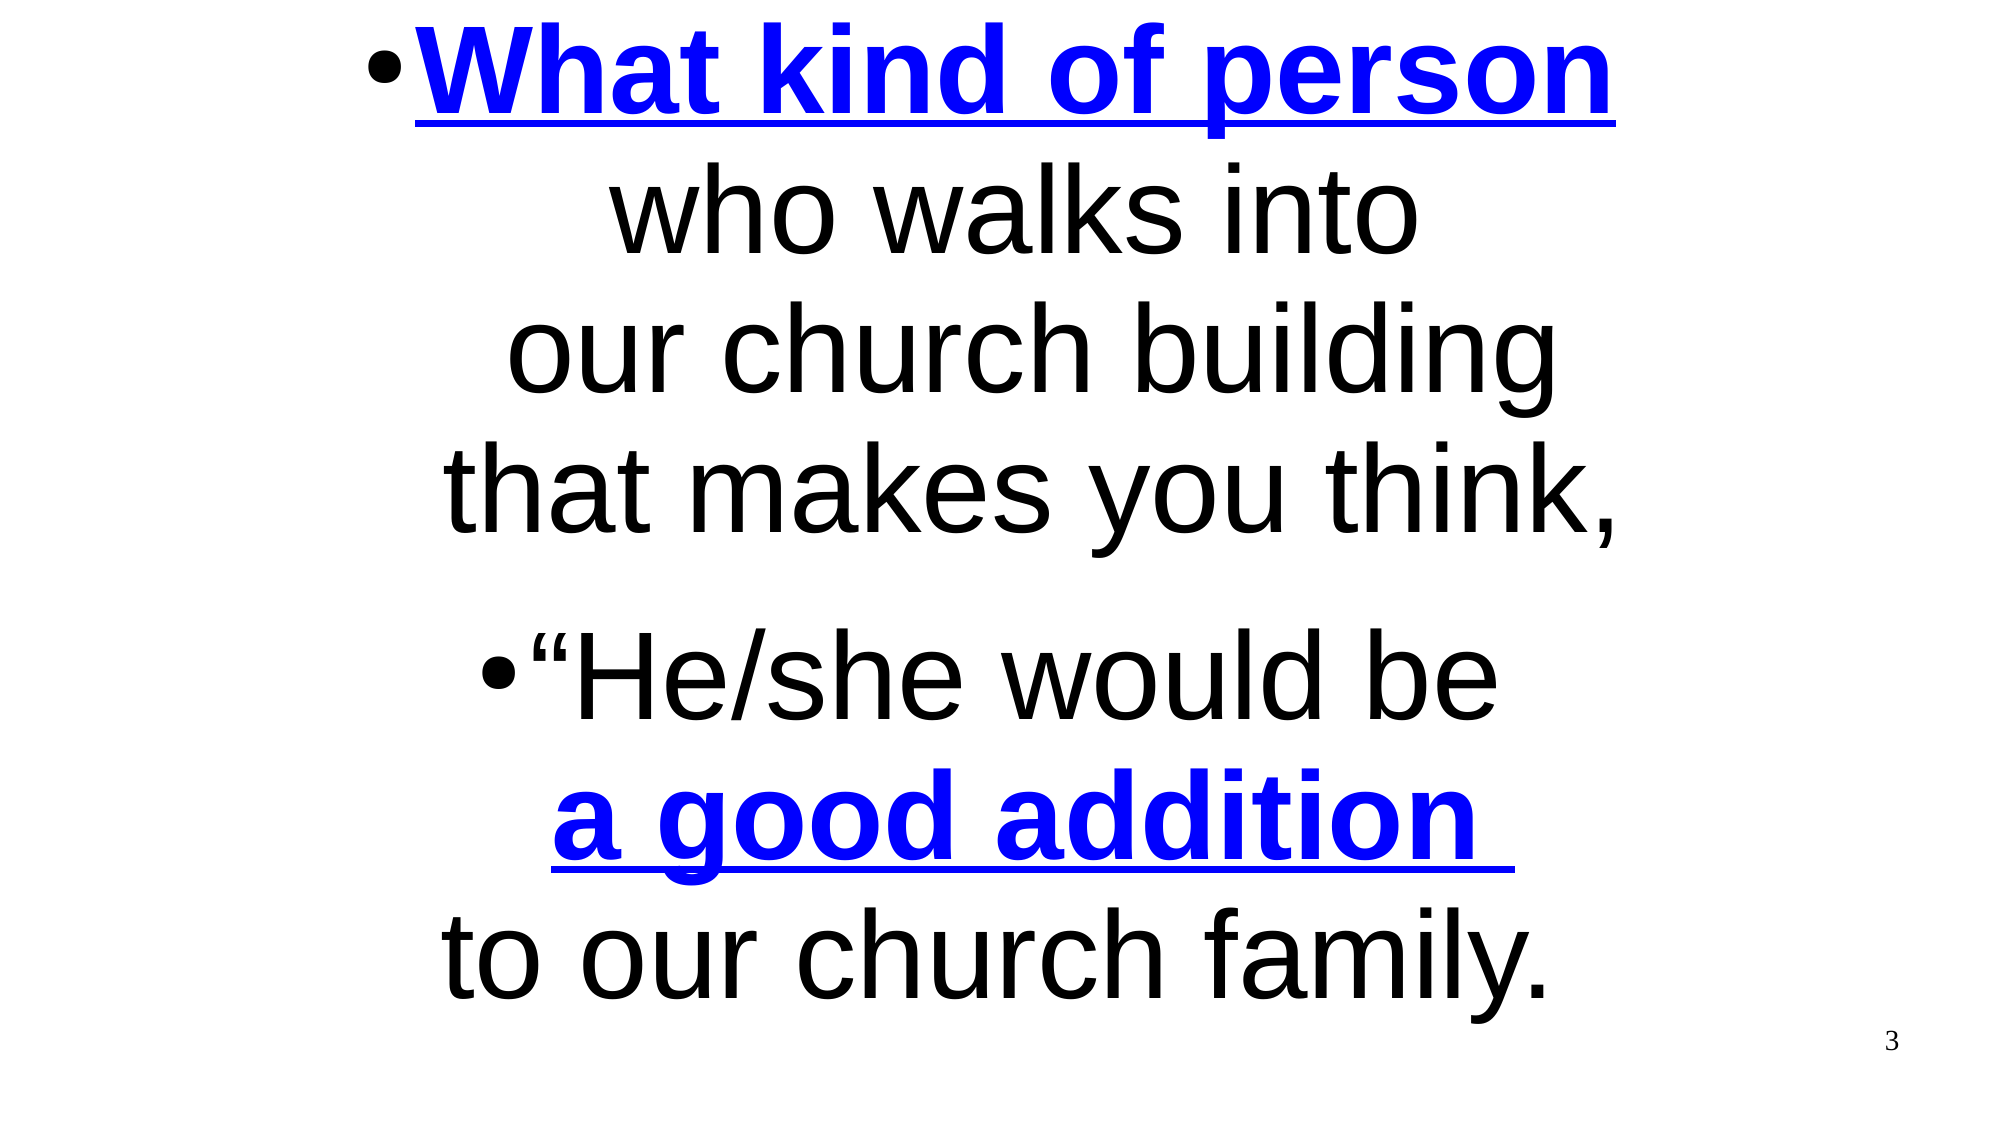

# What kind of person who walks into our church building that makes you think,
“He/she would be
a good addition
to our church family.
3